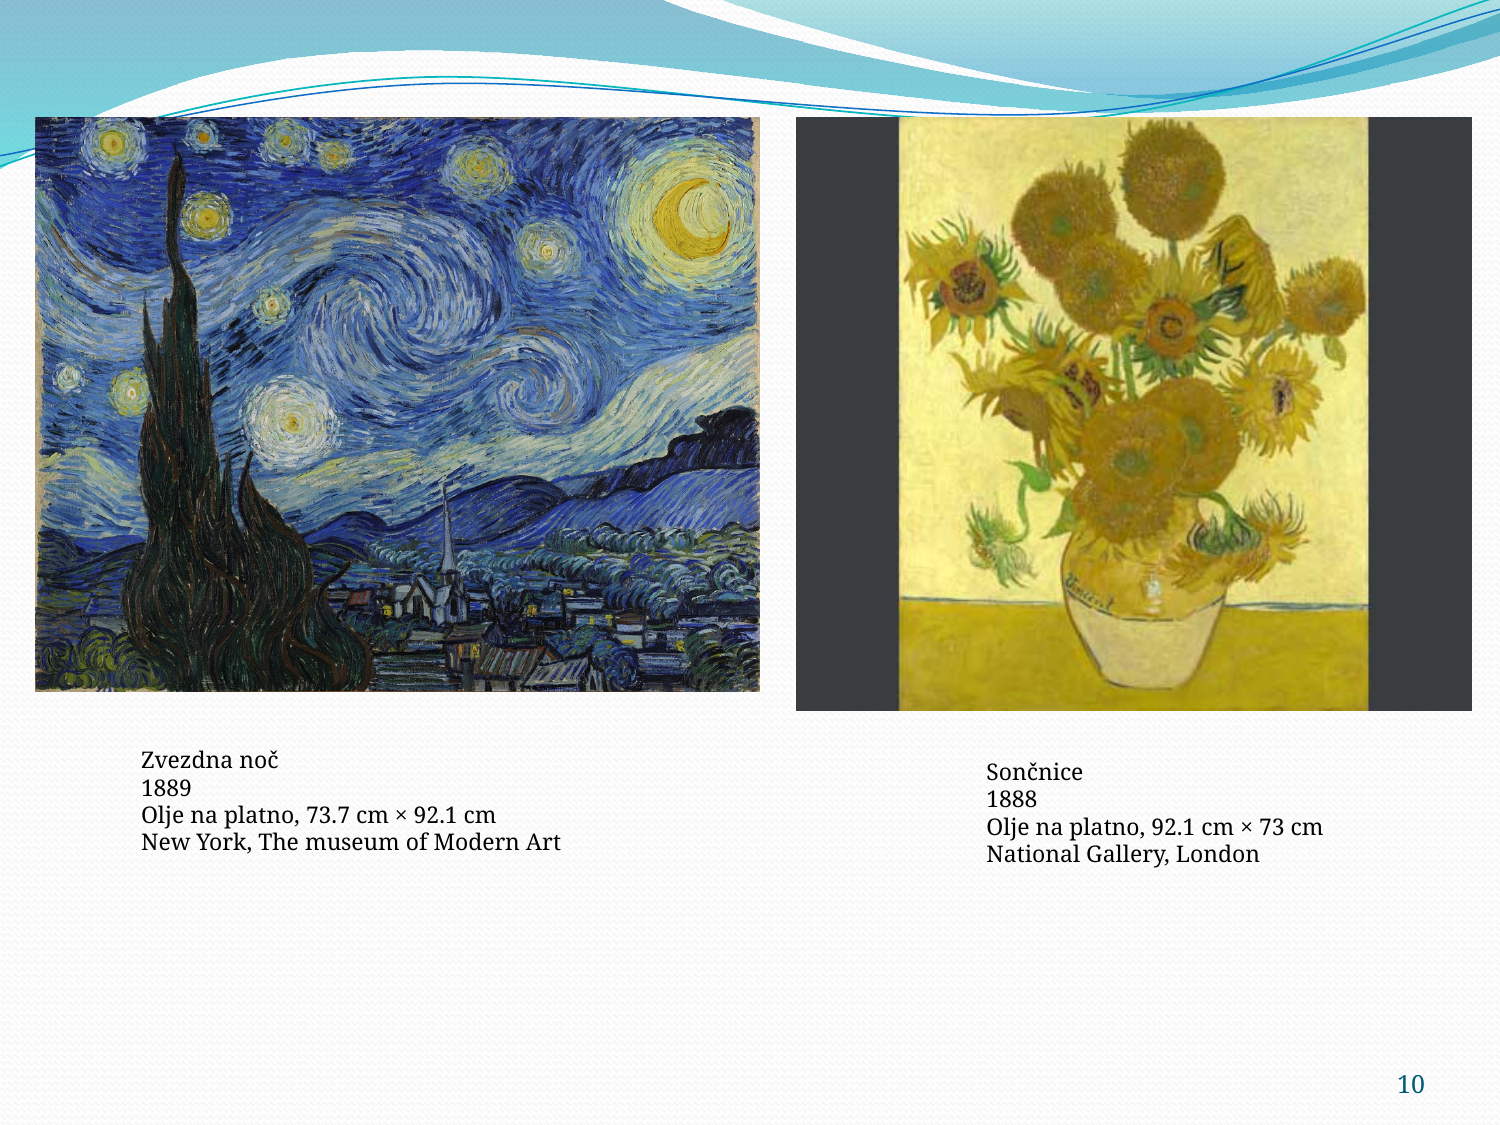

Zvezdna noč
1889
Olje na platno, 73.7 cm × 92.1 cm
New York, The museum of Modern Art
Sončnice
1888
Olje na platno, 92.1 cm × 73 cm
National Gallery, London